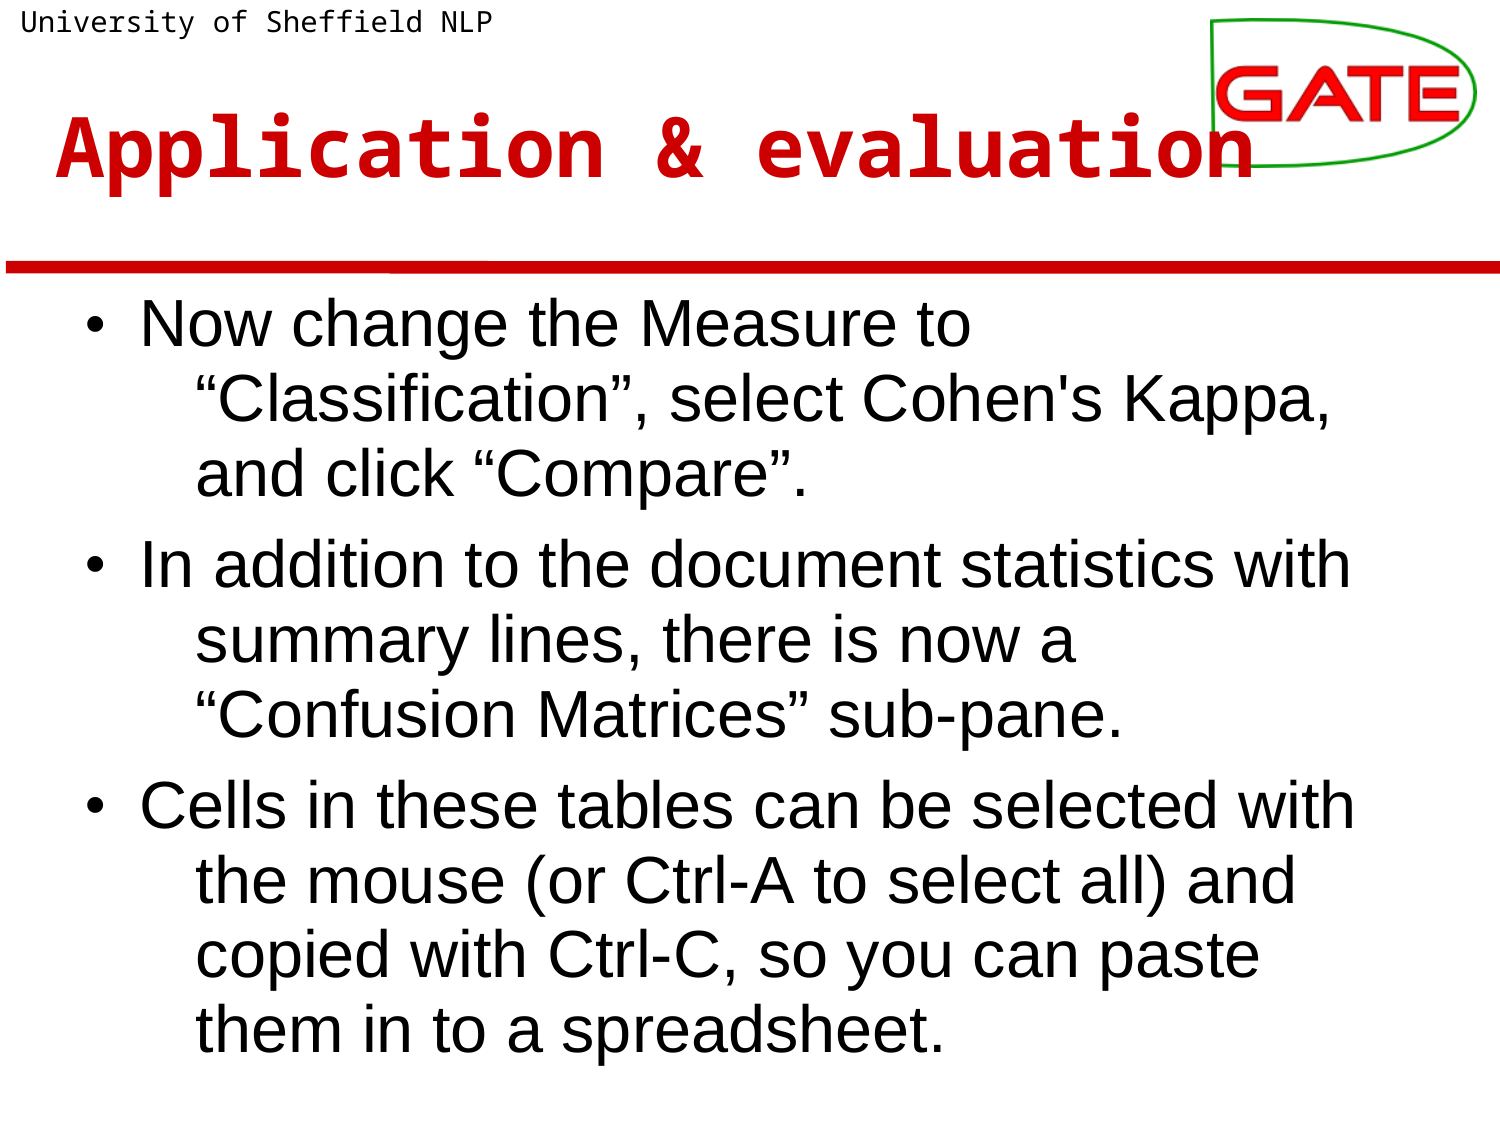

# Application & evaluation
Now change the Measure to “Classification”, select Cohen's Kappa, and click “Compare”.
In addition to the document statistics with summary lines, there is now a “Confusion Matrices” sub-pane.
Cells in these tables can be selected with the mouse (or Ctrl-A to select all) and copied with Ctrl-C, so you can paste them in to a spreadsheet.